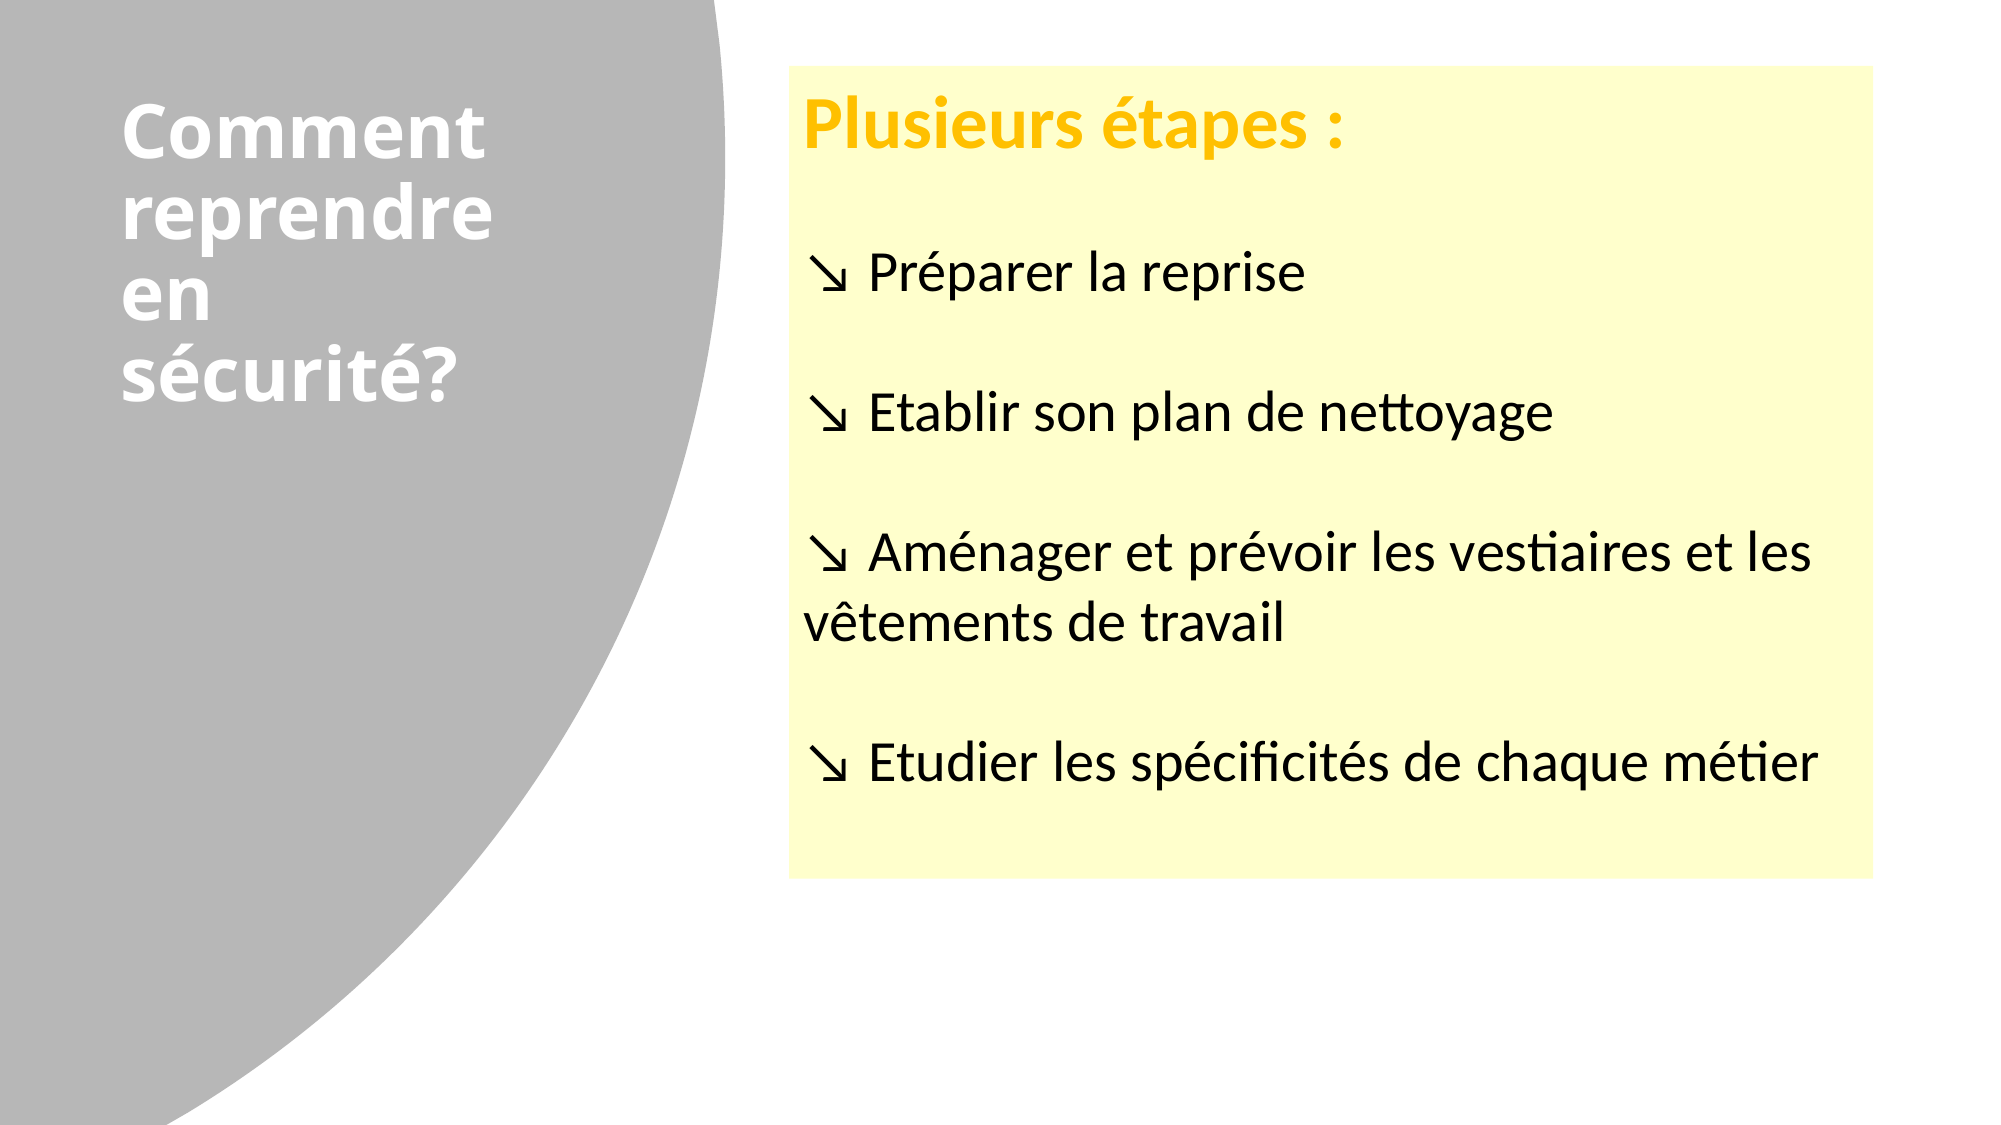

Plusieurs étapes :
↘ Préparer la reprise
↘ Etablir son plan de nettoyage
↘ Aménager et prévoir les vestiaires et les vêtements de travail
↘ Etudier les spécificités de chaque métier
# Comment reprendre en sécurité?